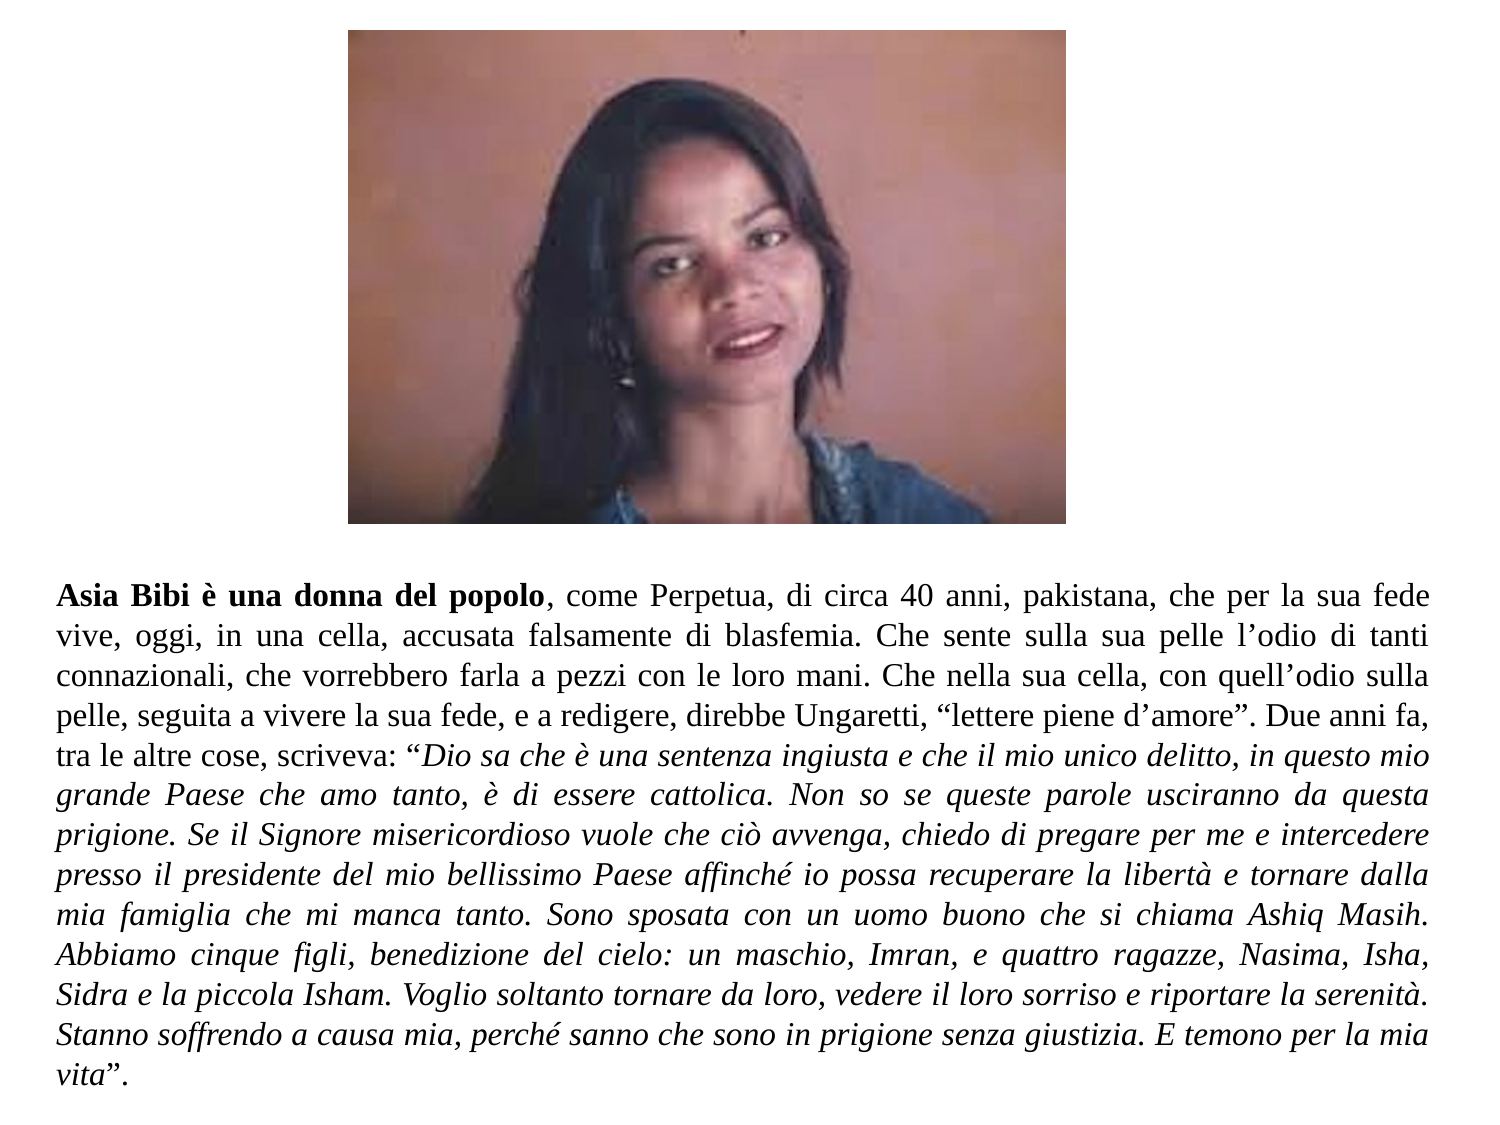

Asia Bibi è una donna del popolo, come Perpetua, di circa 40 anni, pakistana, che per la sua fede vive, oggi, in una cella, accusata falsamente di blasfemia. Che sente sulla sua pelle l’odio di tanti connazionali, che vorrebbero farla a pezzi con le loro mani. Che nella sua cella, con quell’odio sulla pelle, seguita a vivere la sua fede, e a redigere, direbbe Ungaretti, “lettere piene d’amore”. Due anni fa, tra le altre cose, scriveva: “Dio sa che è una sentenza ingiusta e che il mio unico delitto, in questo mio grande Paese che amo tanto, è di essere cattolica. Non so se queste parole usciranno da questa prigione. Se il Signore misericordioso vuole che ciò avvenga, chiedo di pregare per me e intercedere presso il presidente del mio bellissimo Paese affinché io possa recuperare la libertà e tornare dalla mia famiglia che mi manca tanto. Sono sposata con un uomo buono che si chiama Ashiq Masih. Abbiamo cinque figli, benedizione del cielo: un maschio, Imran, e quattro ragazze, Nasima, Isha, Sidra e la piccola Isham. Voglio soltanto tornare da loro, vedere il loro sorriso e riportare la serenità. Stanno soffrendo a causa mia, perché sanno che sono in prigione senza giustizia. E temono per la mia vita”.